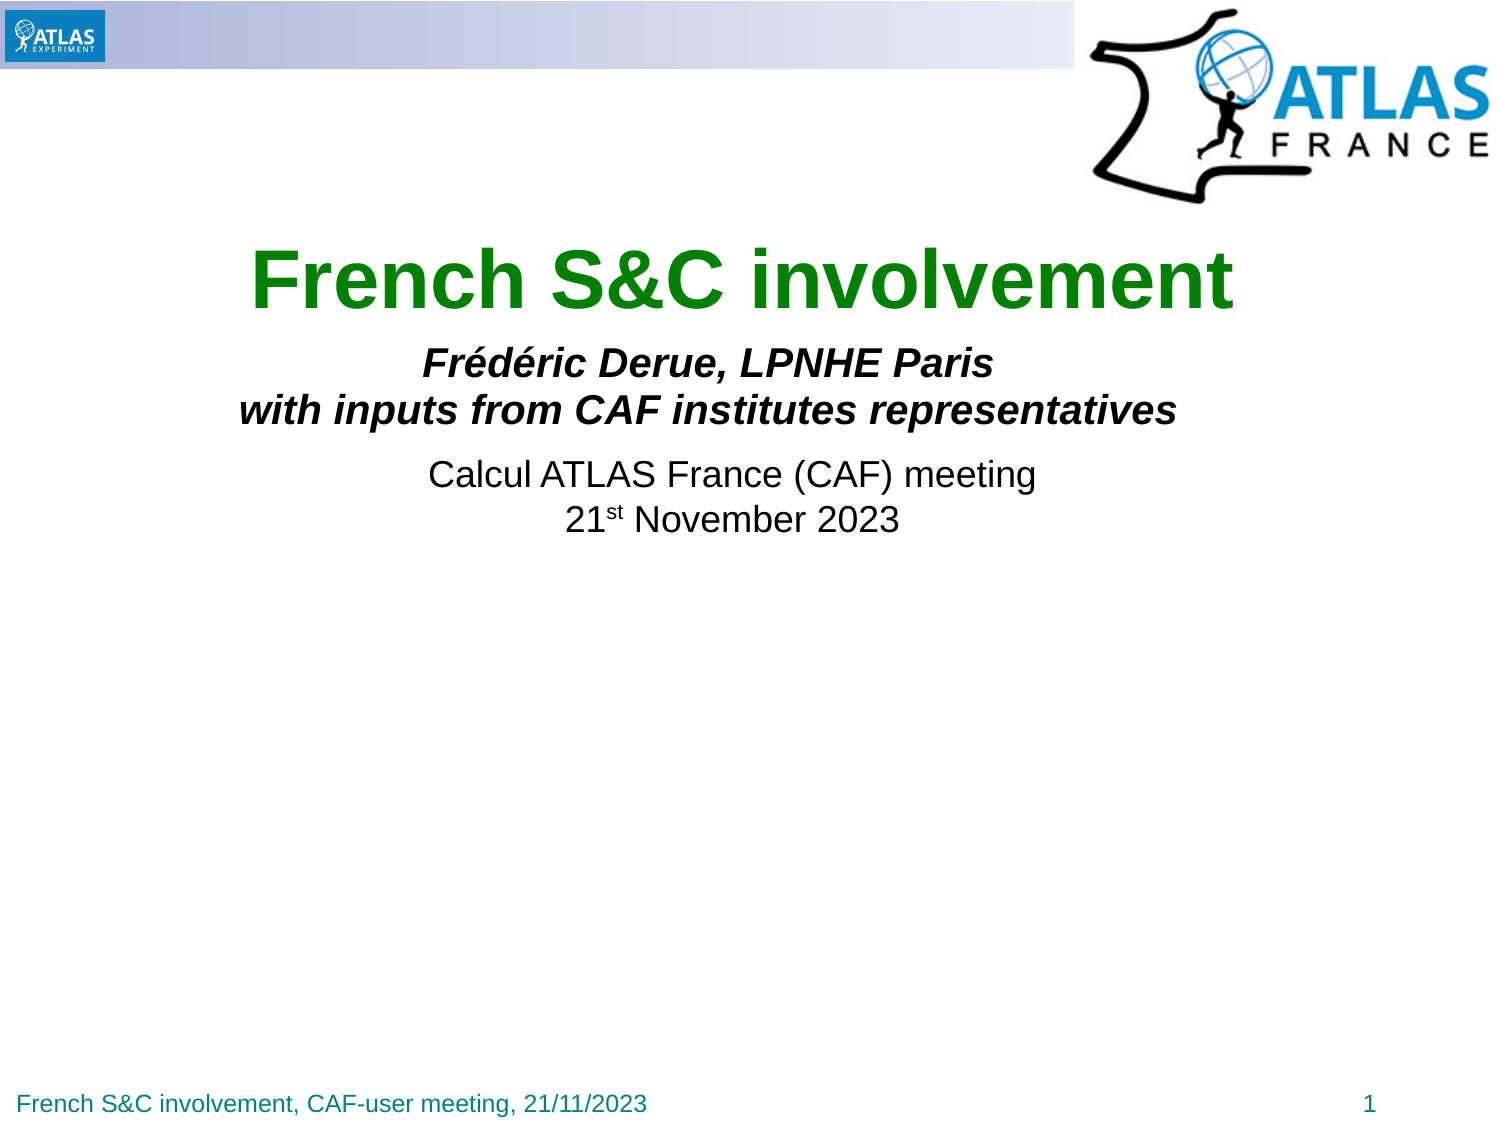

French S&C involvement
Frédéric Derue, LPNHE Paris
with inputs from CAF institutes representatives
Calcul ATLAS France (CAF) meeting
21st November 2023